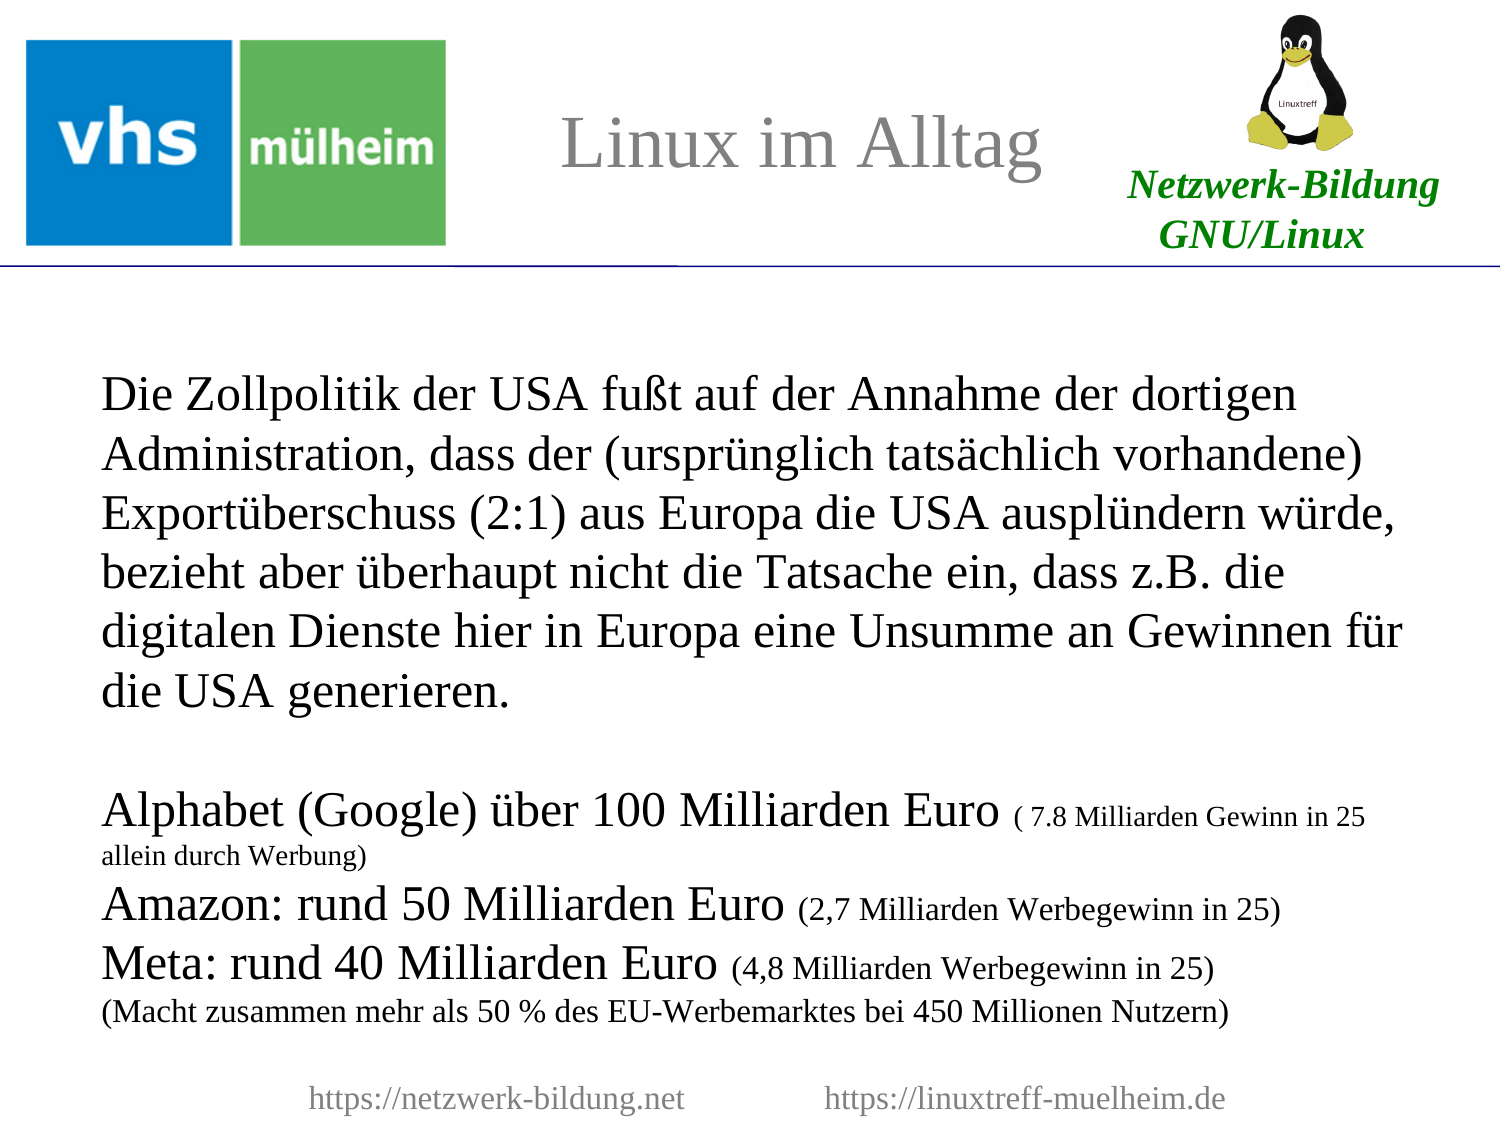

Linux im Alltag
Netzwerk-Bildung
 GNU/Linux
Die Zollpolitik der USA fußt auf der Annahme der dortigen Administration, dass der (ursprünglich tatsächlich vorhandene) Exportüberschuss (2:1) aus Europa die USA ausplündern würde, bezieht aber überhaupt nicht die Tatsache ein, dass z.B. die digitalen Dienste hier in Europa eine Unsumme an Gewinnen für die USA generieren.
Alphabet (Google) über 100 Milliarden Euro ( 7.8 Milliarden Gewinn in 25 allein durch Werbung)
Amazon: rund 50 Milliarden Euro (2,7 Milliarden Werbegewinn in 25)
Meta: rund 40 Milliarden Euro (4,8 Milliarden Werbegewinn in 25)
(Macht zusammen mehr als 50 % des EU-Werbemarktes bei 450 Millionen Nutzern)
https://netzwerk-bildung.net		https://linuxtreff-muelheim.de